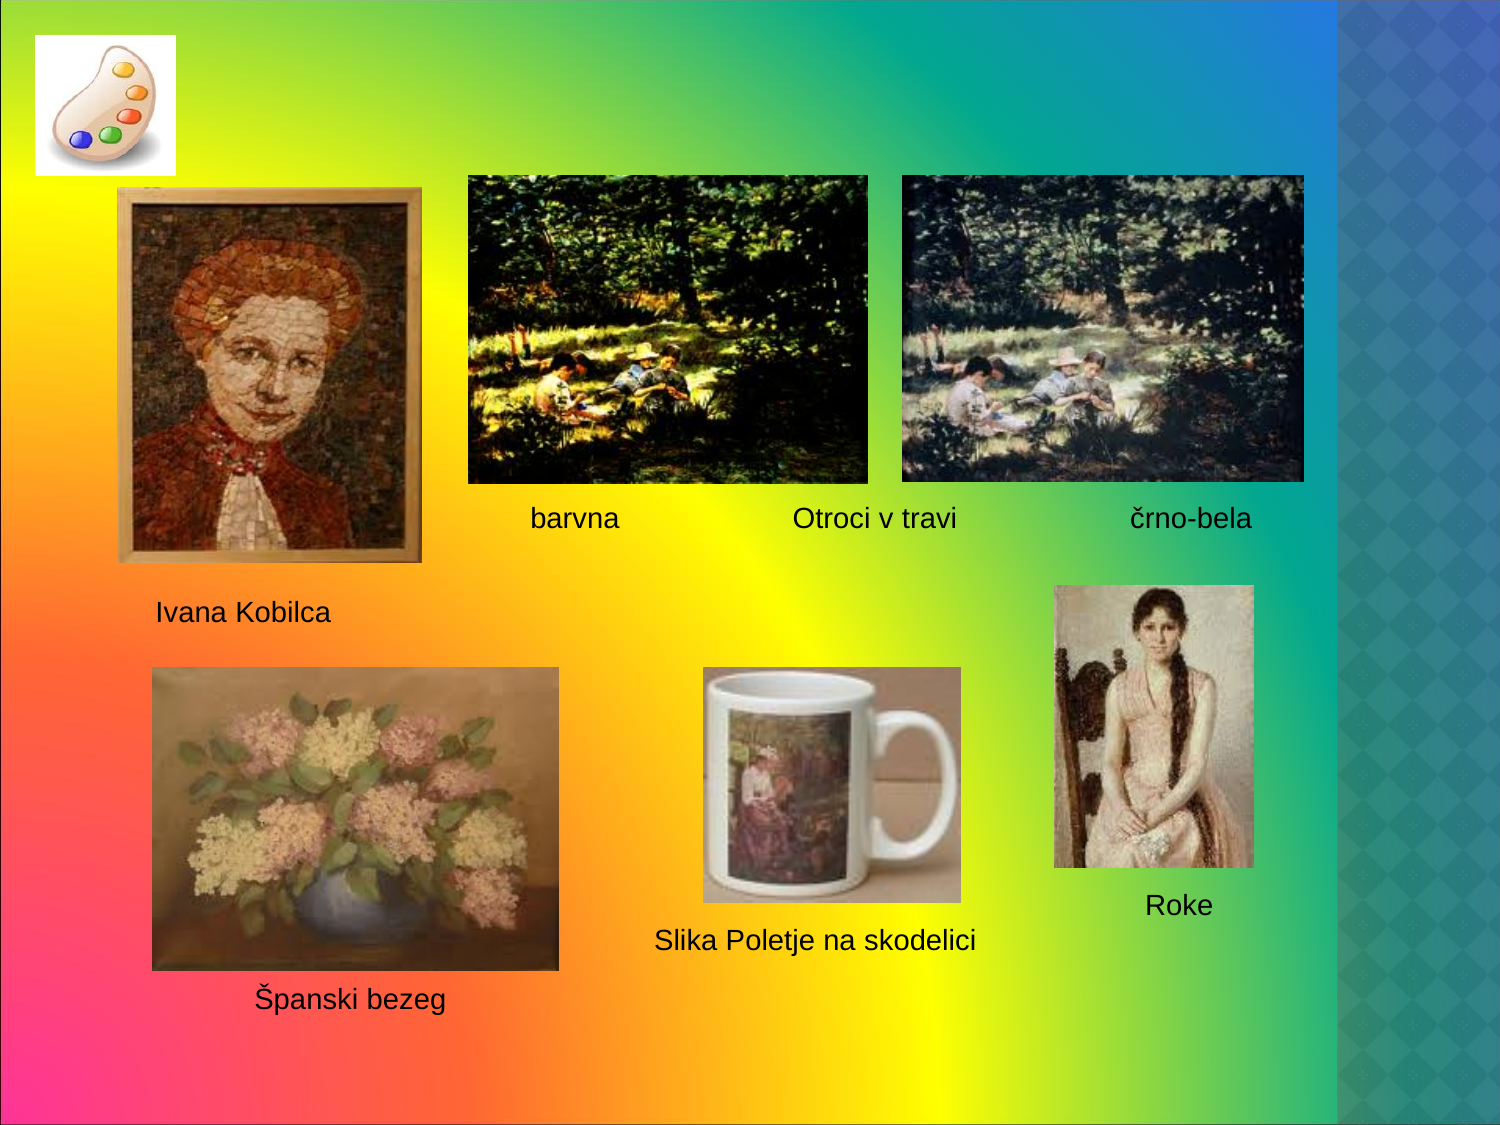

barvna Otroci v travi črno-bela
Ivana Kobilca
 Roke
 Slika Poletje na skodelici
 Španski bezeg